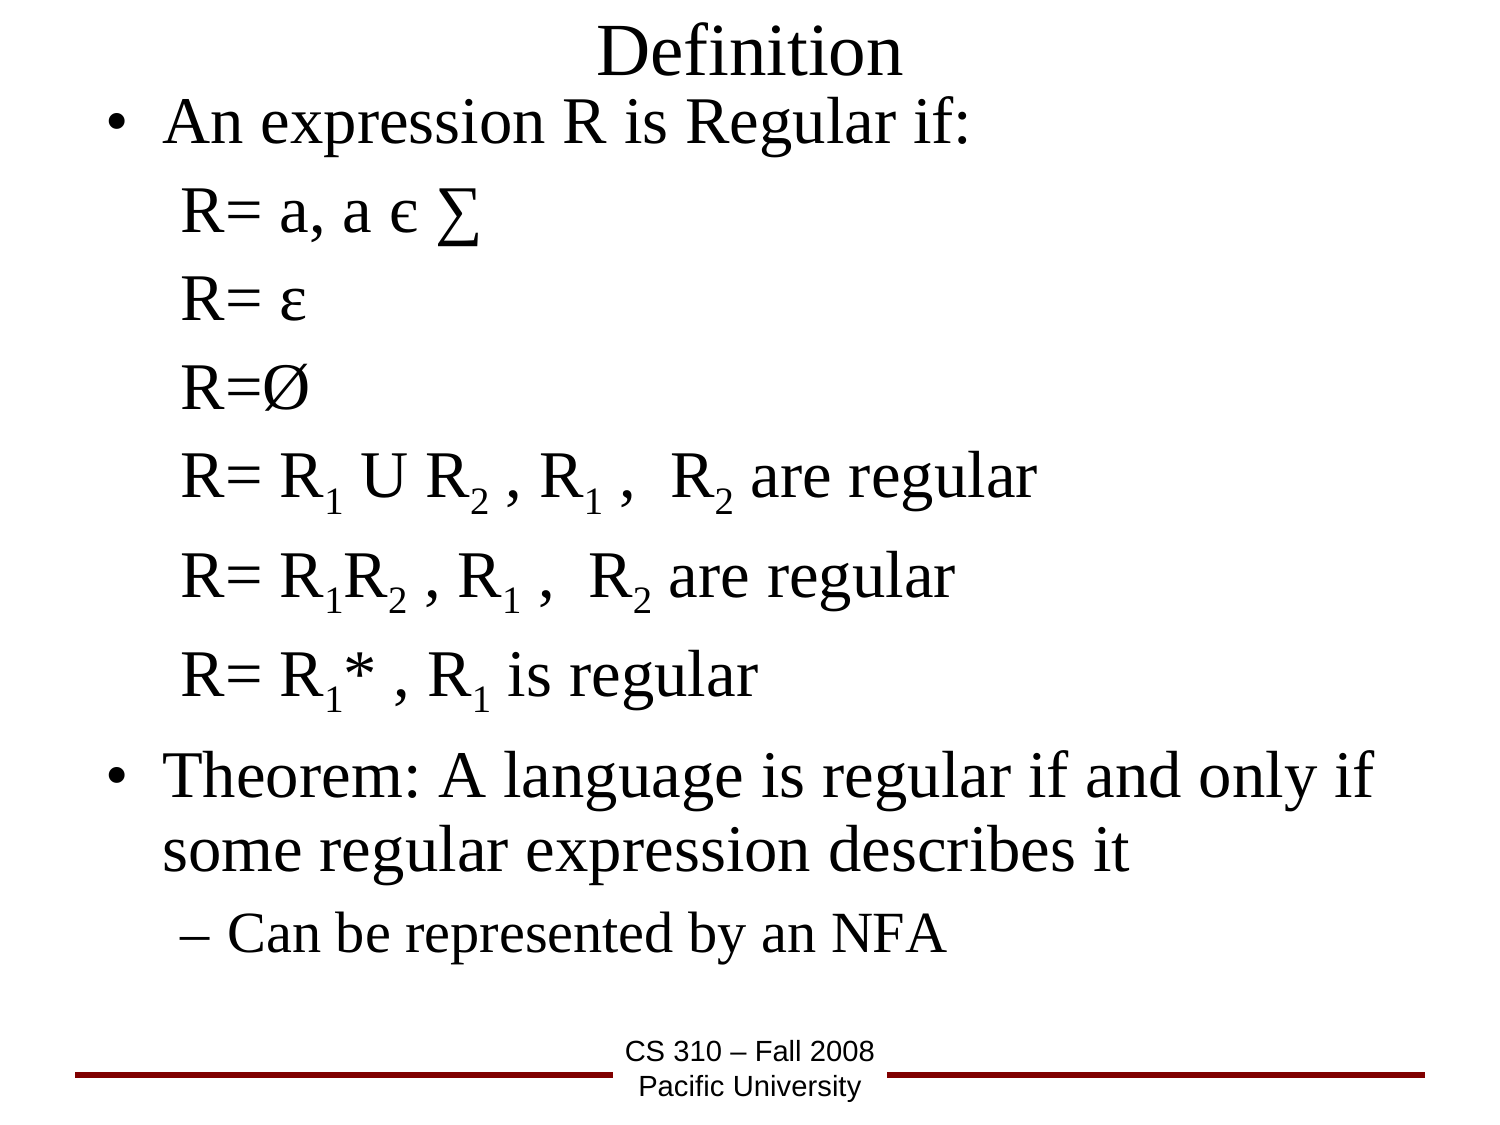

# Definition
An expression R is Regular if:
R= a, a є ∑
R= ε
R=Ø
R= R1 U R2 , R1 , R2 are regular
R= R1R2 , R1 , R2 are regular
R= R1* , R1 is regular
Theorem: A language is regular if and only if some regular expression describes it
Can be represented by an NFA